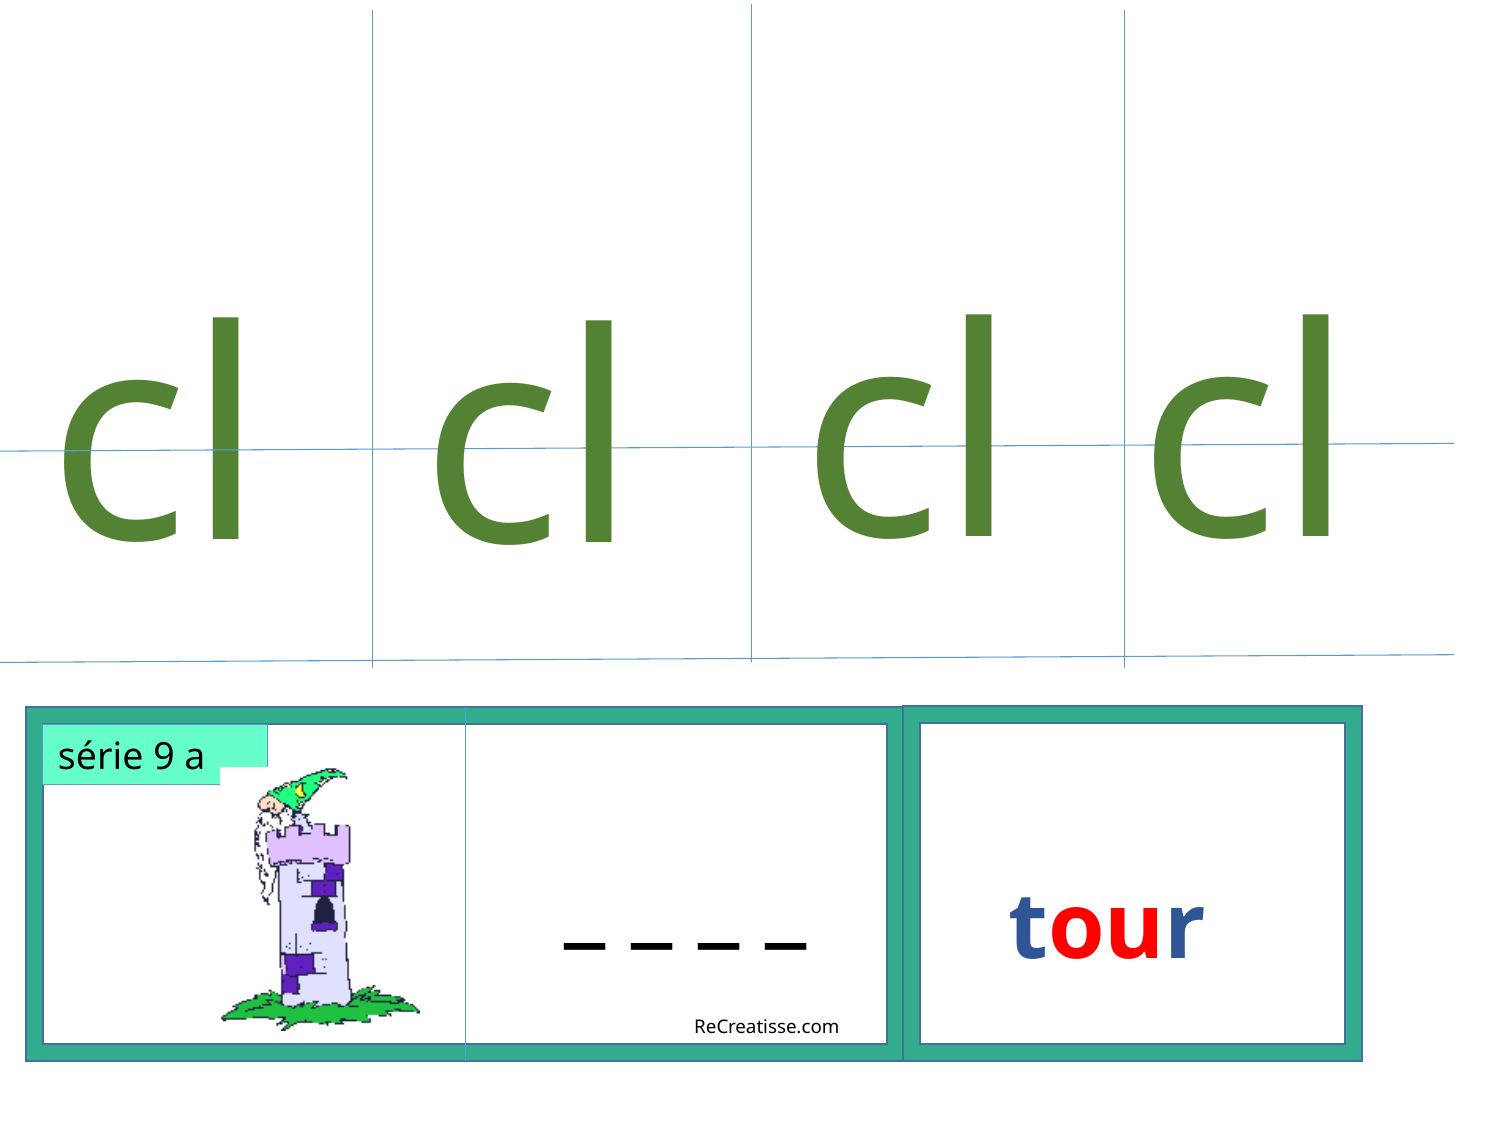

cl
cl
cl
cl
série 9 a
_ _ _ _
tour
ReCreatisse.com